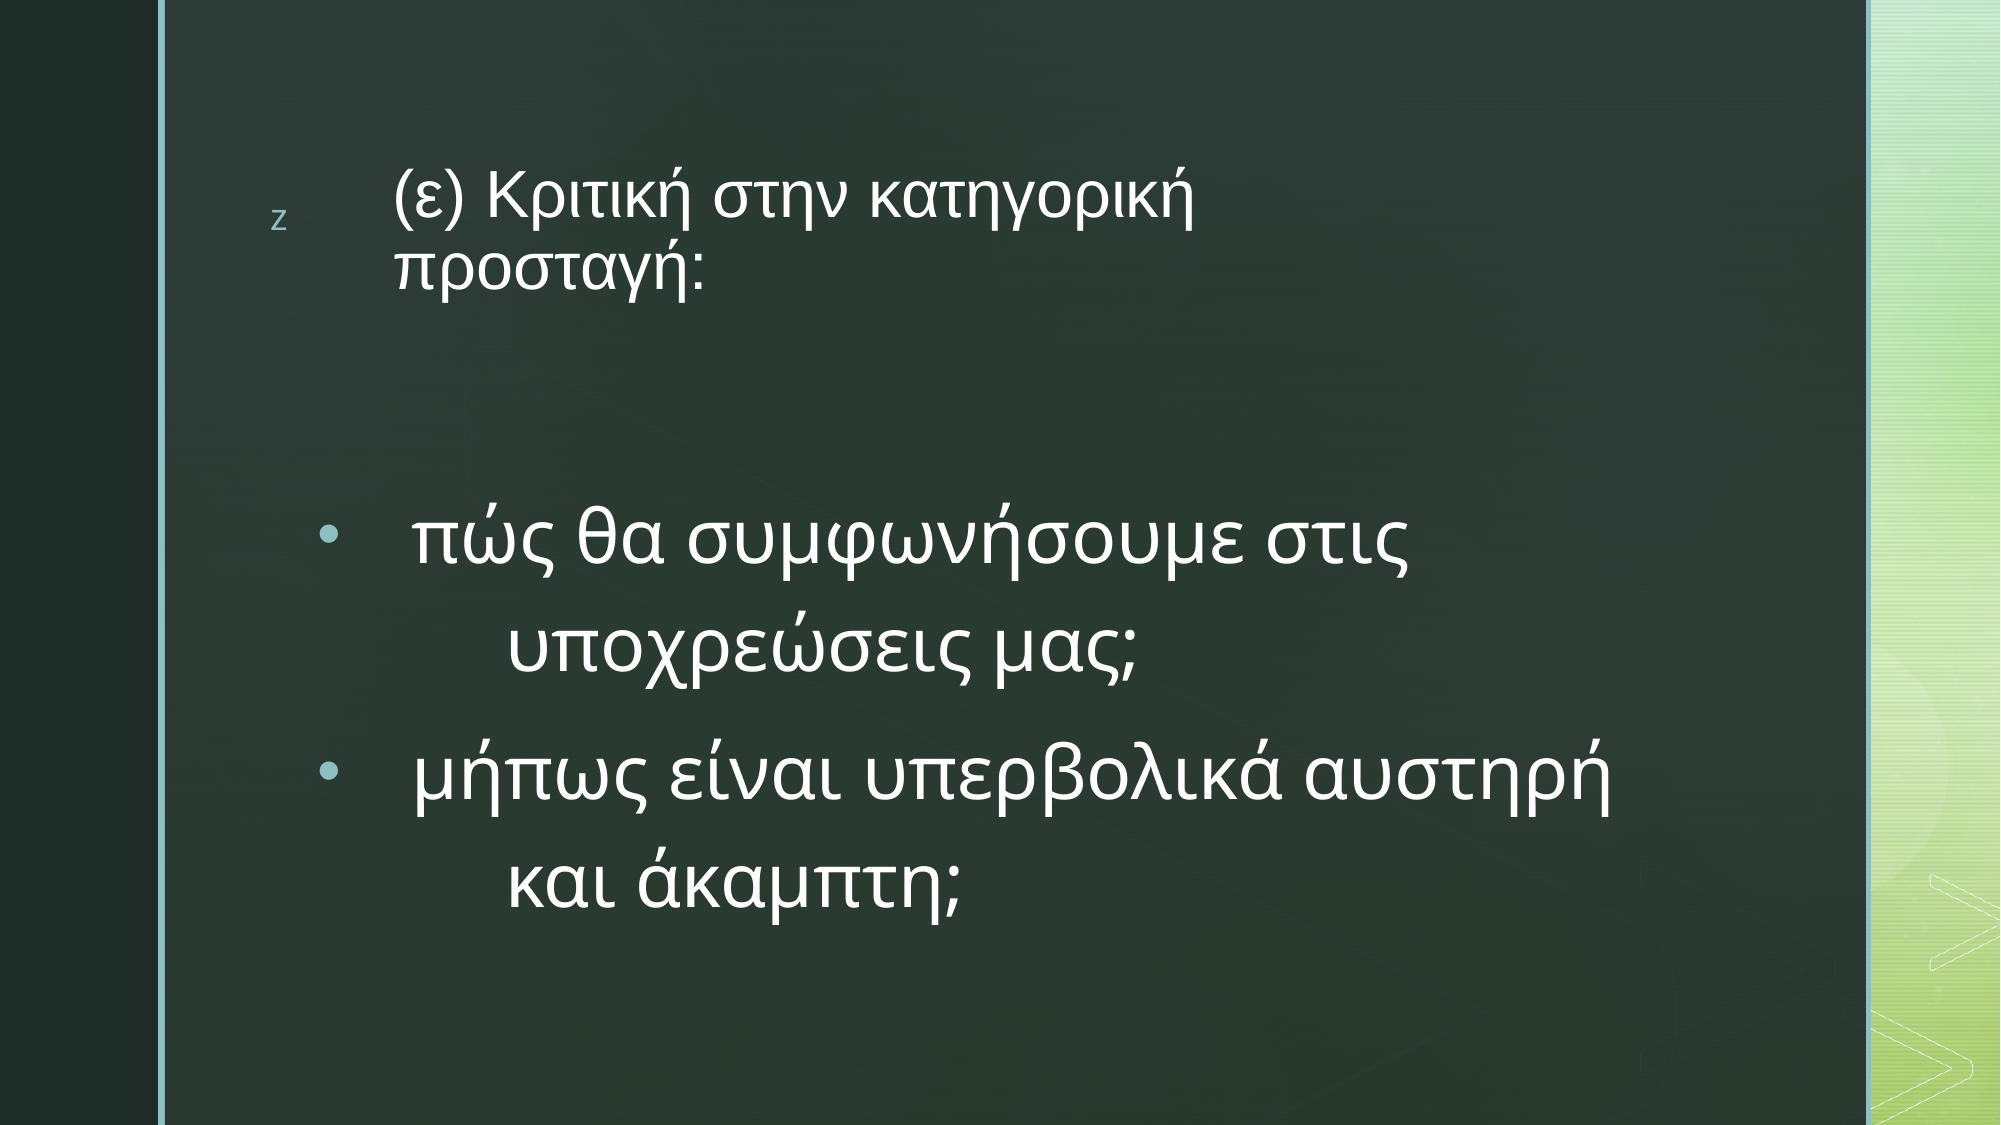

(ε) Κριτική στην κατηγορική προσταγή:
# πώς θα συμφωνήσουμε στις υποχρεώσεις μας;
μήπως είναι υπερβολικά αυστηρή και άκαμπτη;